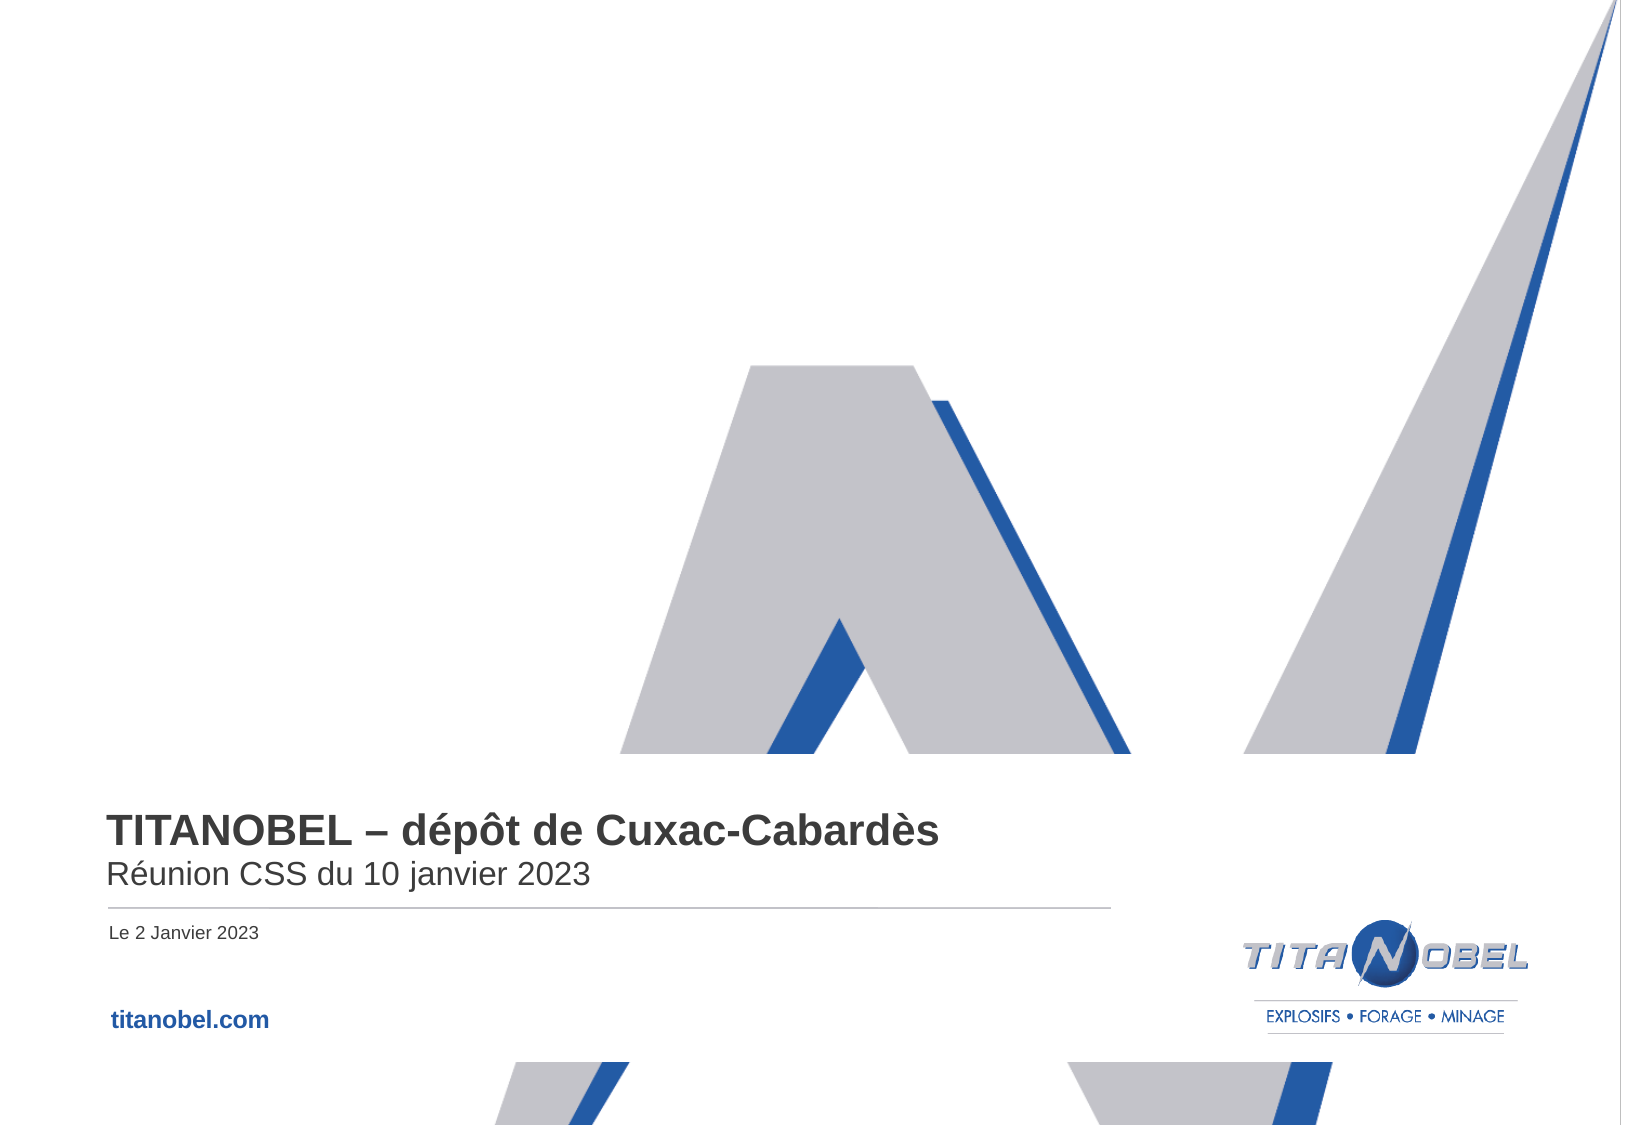

# TITANOBEL – dépôt de Cuxac-Cabardès
Réunion CSS du 10 janvier 2023
Le 2 Janvier 2023